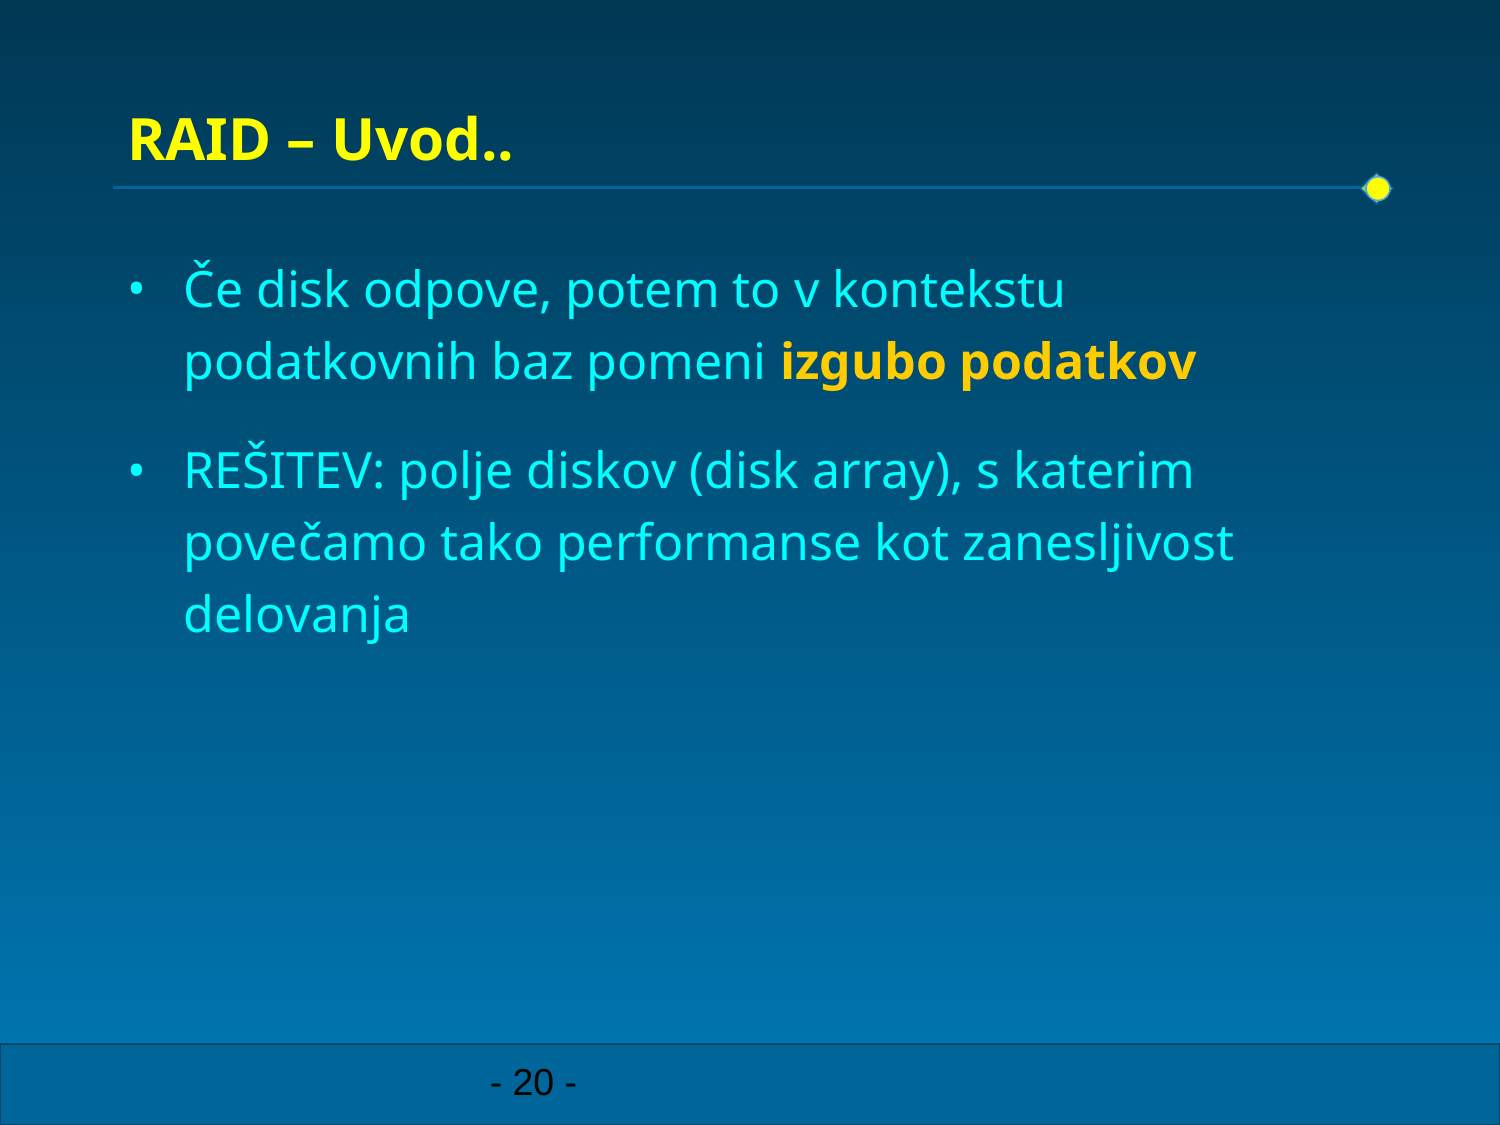

# RAID – Uvod..
Če disk odpove, potem to v kontekstu podatkovnih baz pomeni izgubo podatkov
REŠITEV: polje diskov (disk array), s katerim povečamo tako performanse kot zanesljivost delovanja